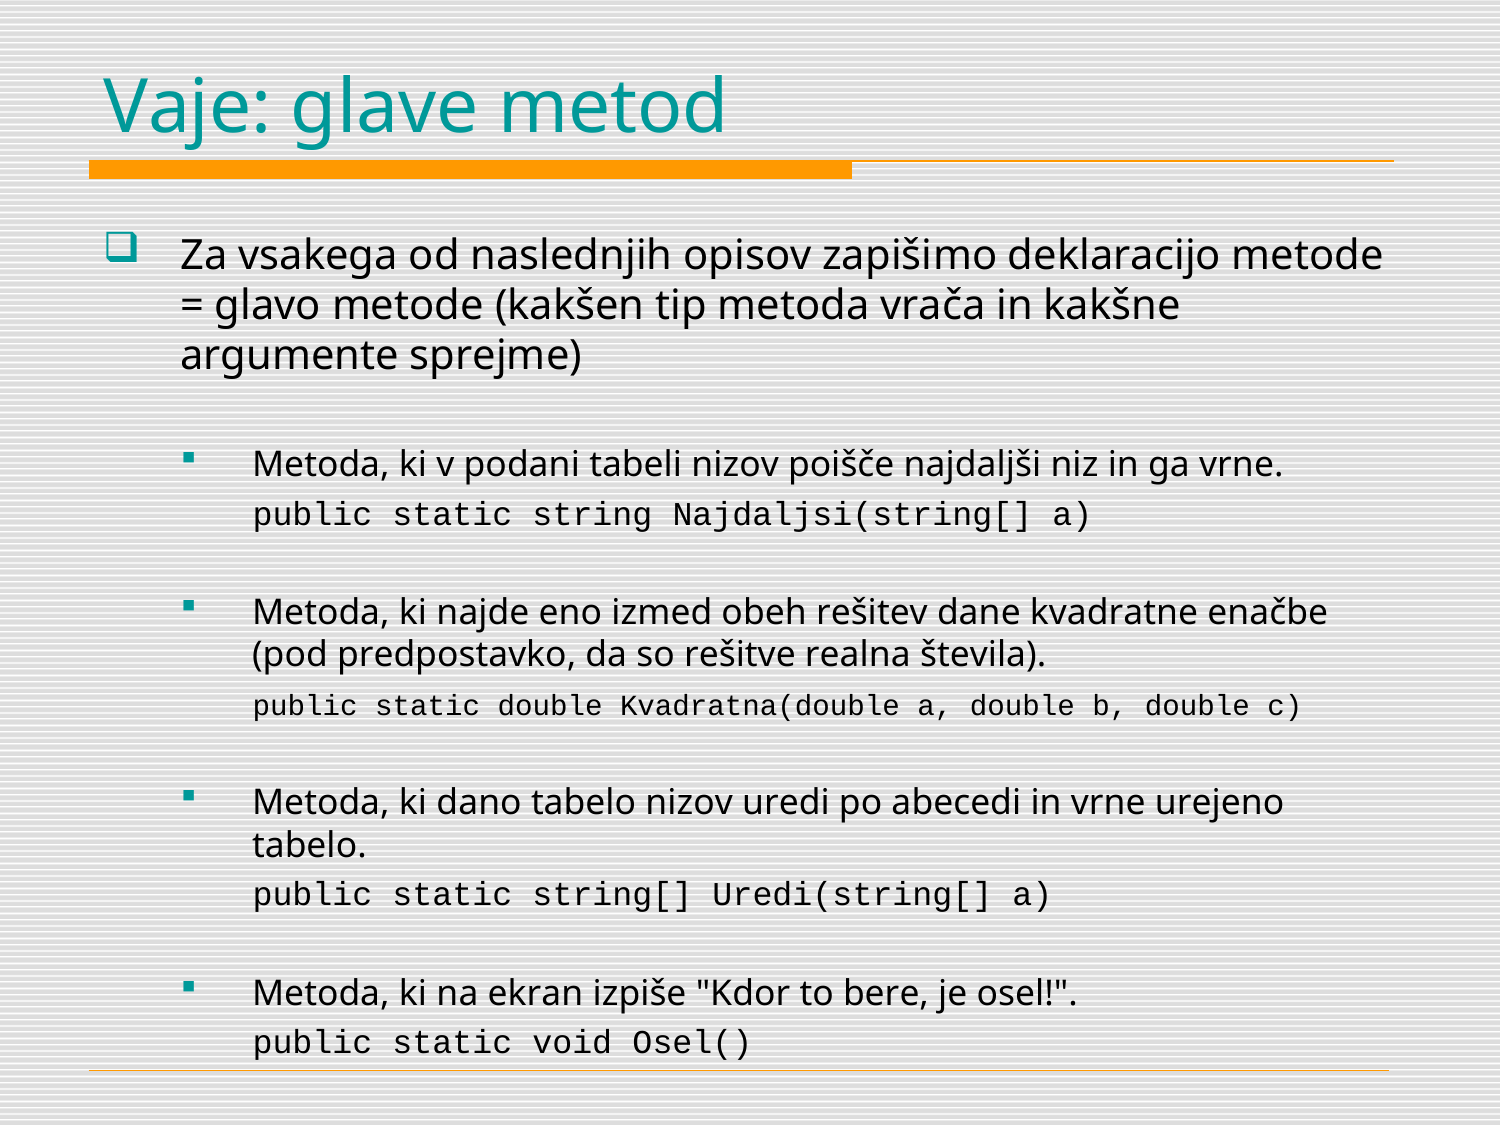

# Vaje: glave metod
Za vsakega od naslednjih opisov zapišimo deklaracijo metode = glavo metode (kakšen tip metoda vrača in kakšne argumente sprejme)
Metoda, ki v podani tabeli nizov poišče najdaljši niz in ga vrne.
public static string Najdaljsi(string[] a)
Metoda, ki najde eno izmed obeh rešitev dane kvadratne enačbe (pod predpostavko, da so rešitve realna števila).
public static double Kvadratna(double a, double b, double c)
Metoda, ki dano tabelo nizov uredi po abecedi in vrne urejeno tabelo.
public static string[] Uredi(string[] a)
Metoda, ki na ekran izpiše "Kdor to bere, je osel!".
public static void Osel()